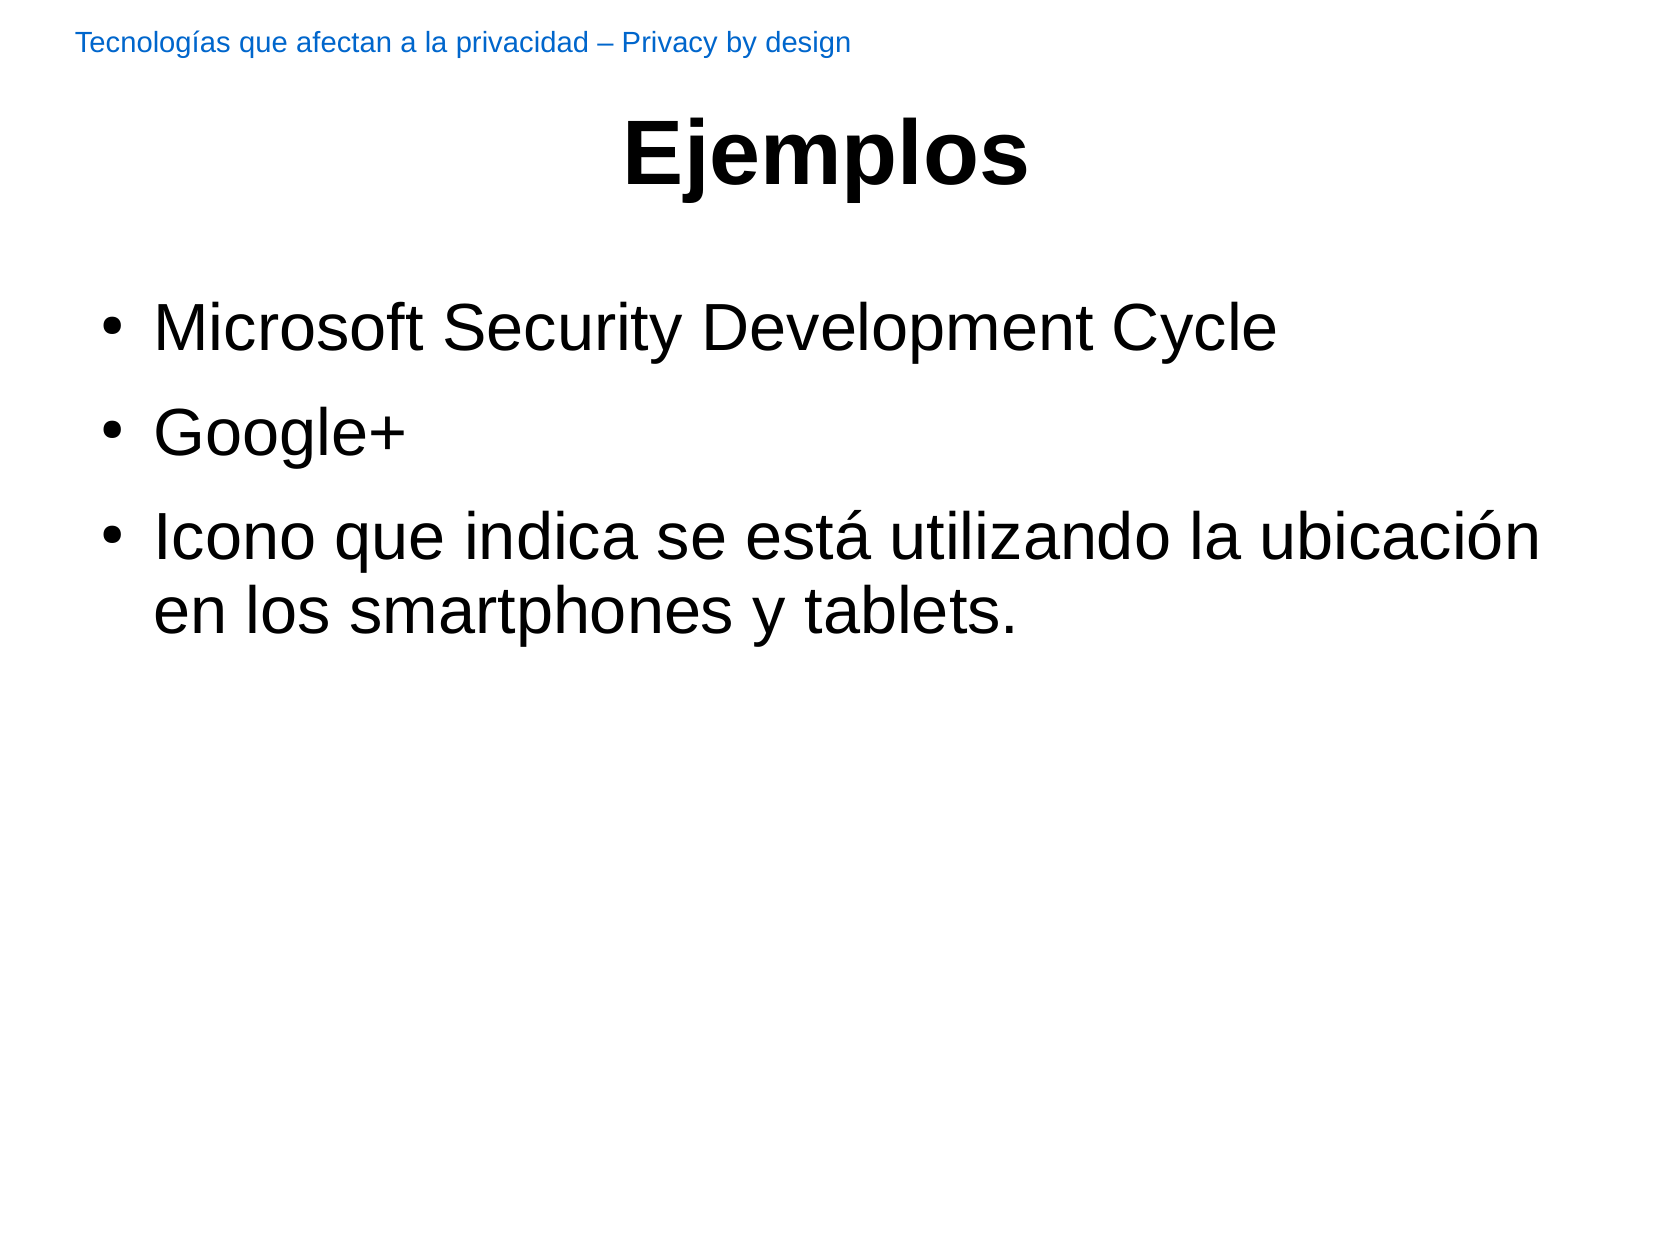

Tecnologías que afectan a la privacidad – Privacy by design
# Ejemplos
Microsoft Security Development Cycle
Google+
Icono que indica se está utilizando la ubicación en los smartphones y tablets.